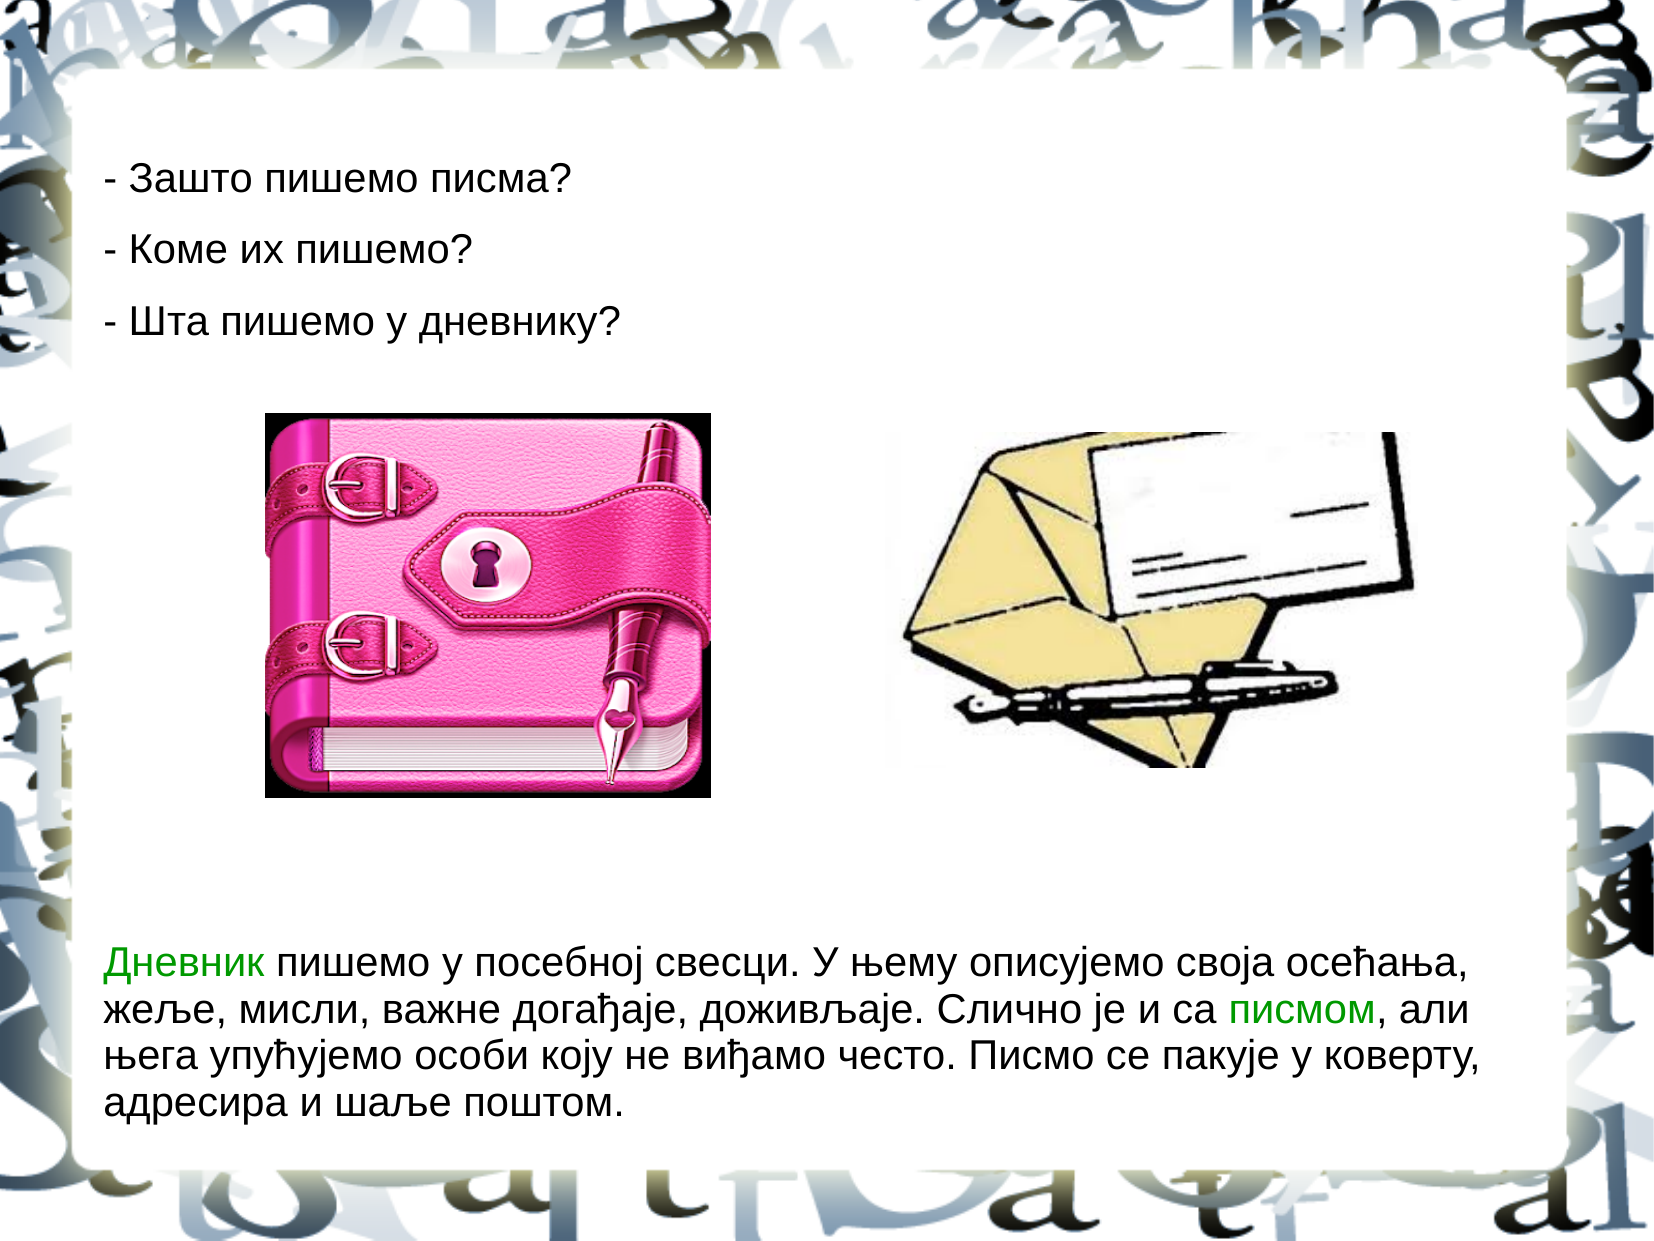

- Зашто пишемо писма?
- Коме их пишемо?
- Шта пишемо у дневнику?
Дневник пишемо у посебној свесци. У њему описујемо своја осећања, жеље, мисли, важне догађаје, доживљаје. Слично је и са писмом, али њега упућујемо особи коју не виђамо често. Писмо се пакује у коверту, адресира и шаље поштом.